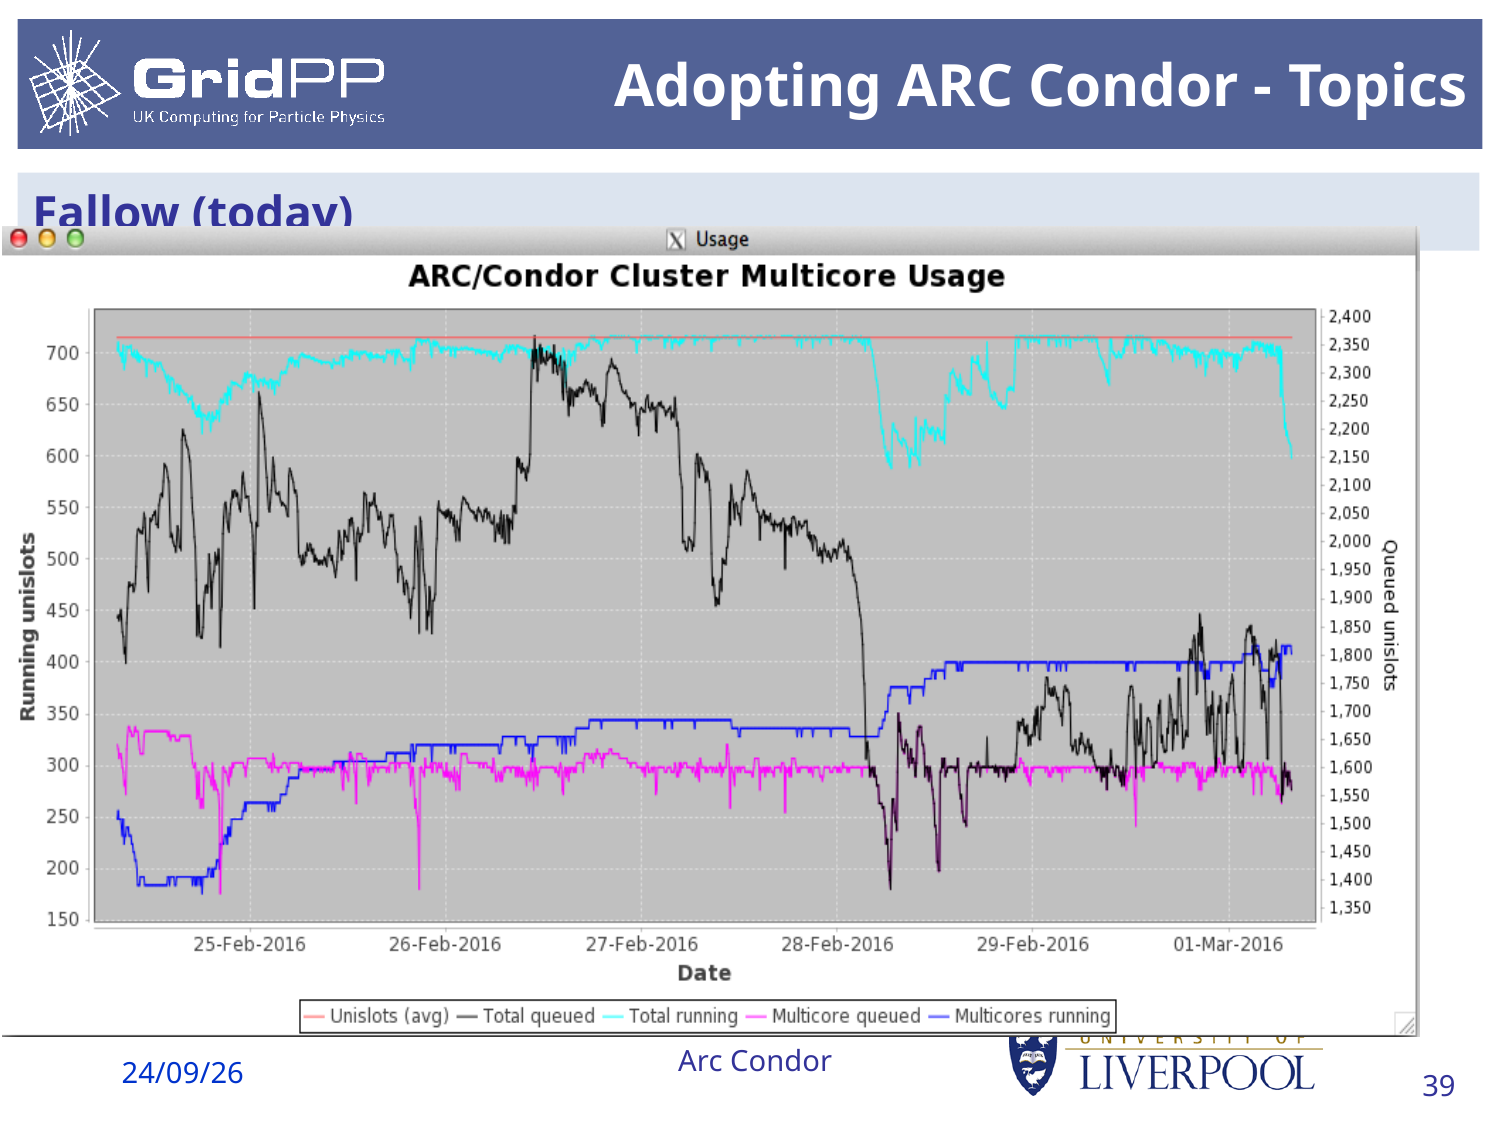

# Adopting ARC Condor - Topics
Fallow (today)
Arc Condor